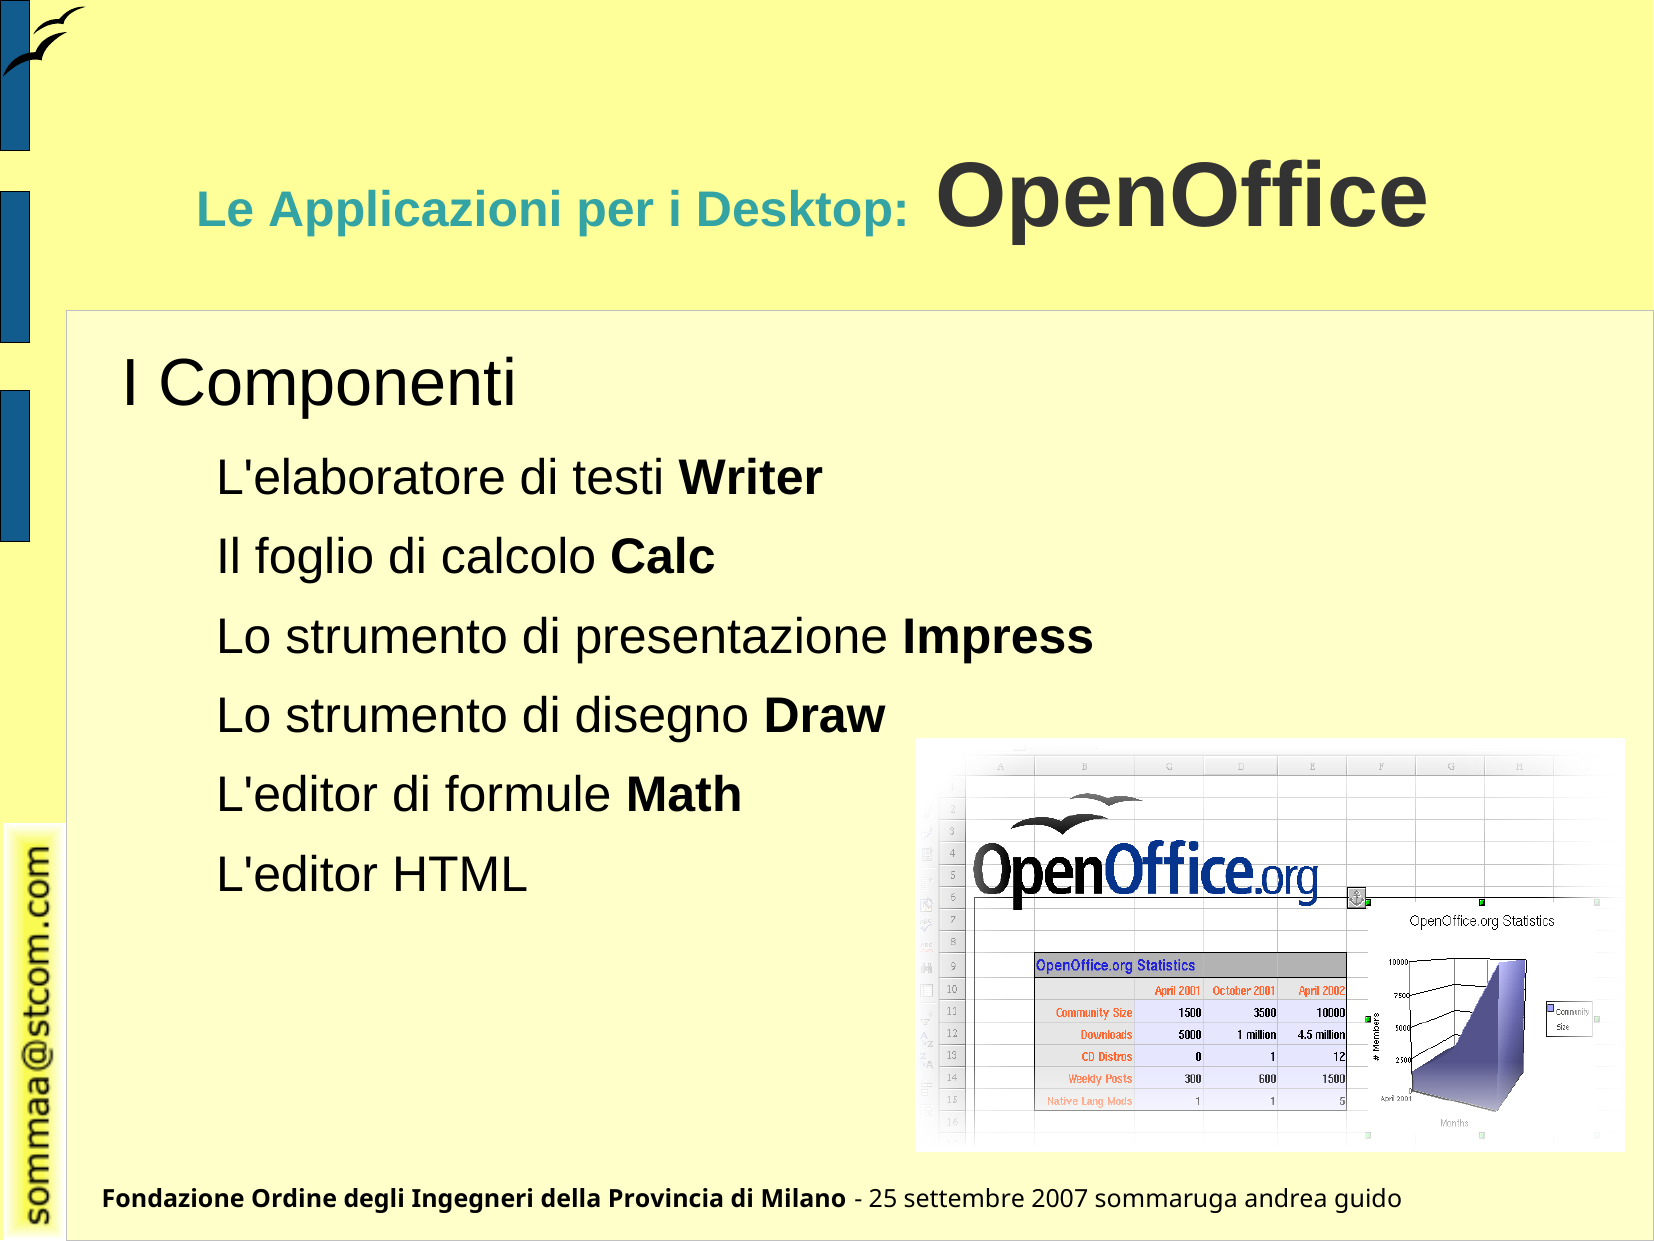

# Le Applicazioni per i Desktop: OpenOffice
I Componenti
L'elaboratore di testi Writer
Il foglio di calcolo Calc
Lo strumento di presentazione Impress
Lo strumento di disegno Draw
L'editor di formule Math
L'editor HTML